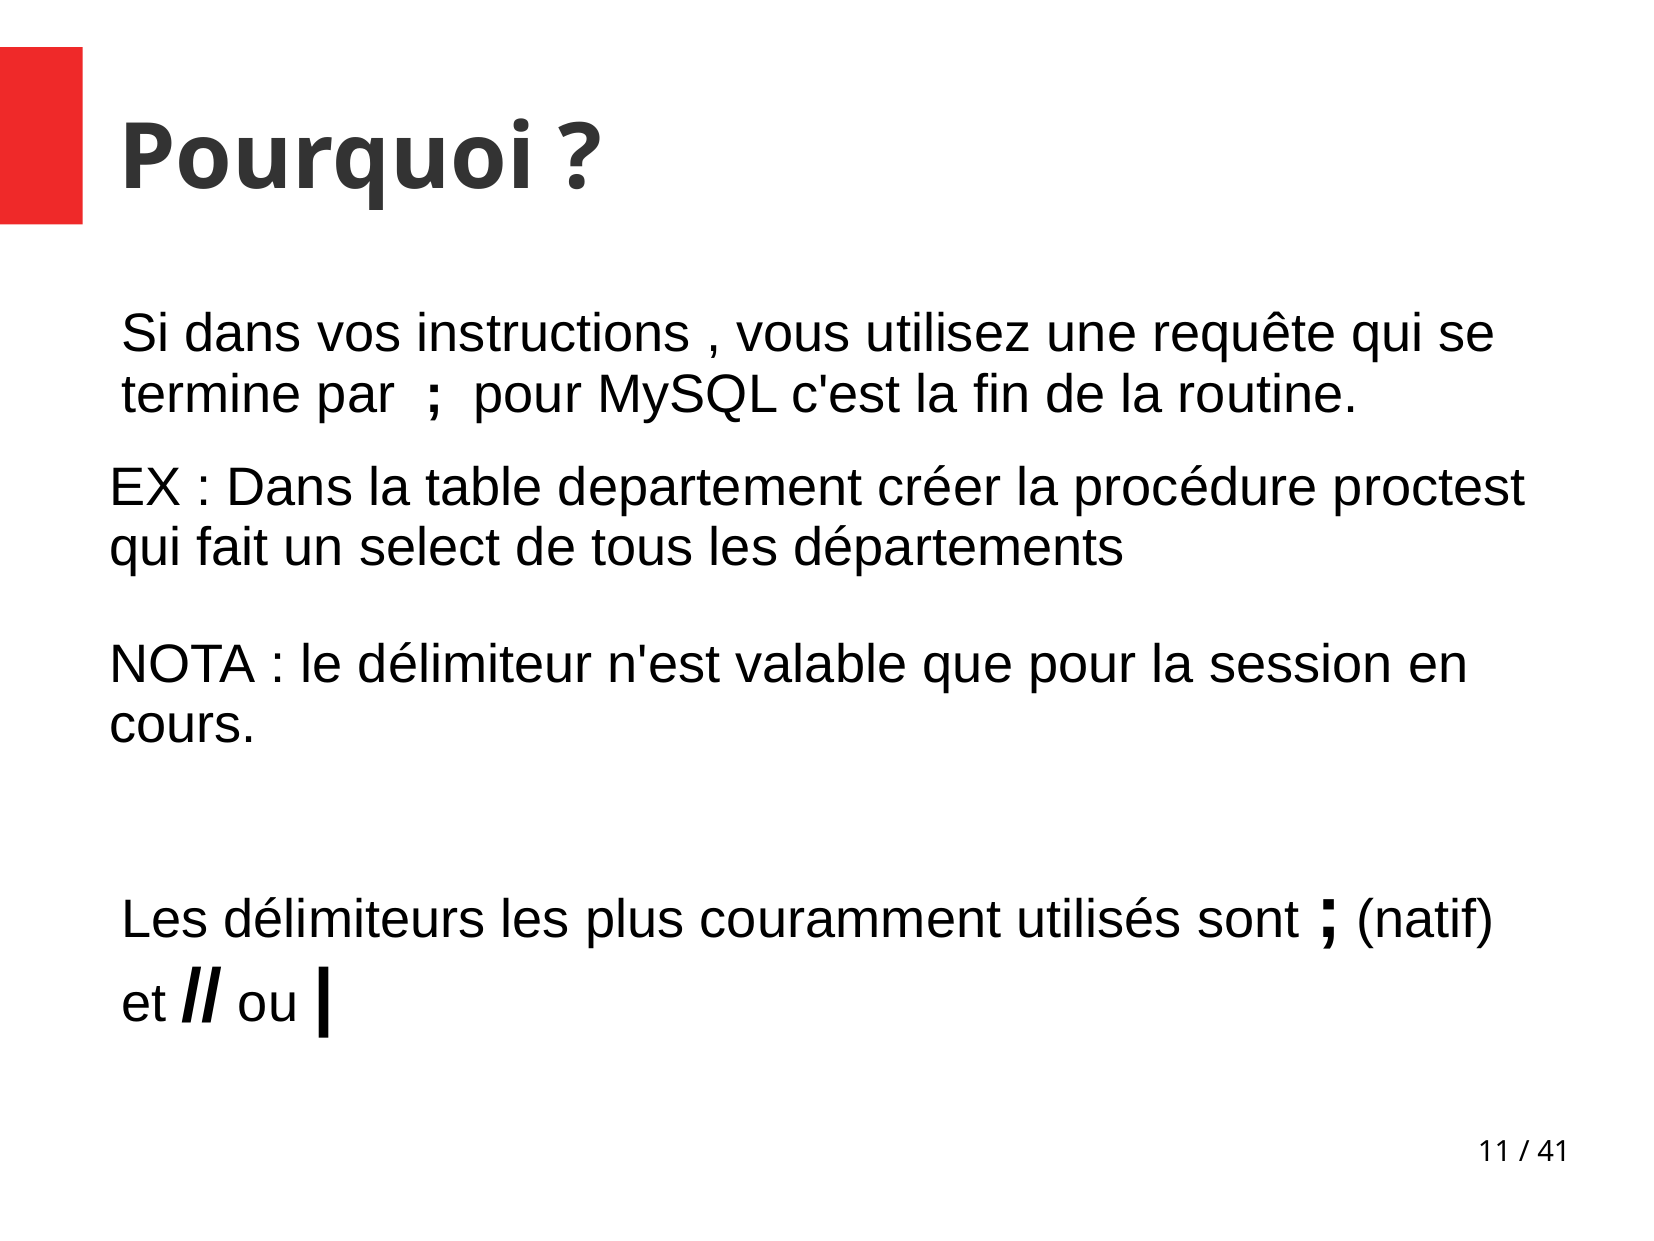

# Pourquoi ?
Si dans vos instructions , vous utilisez une requête qui se termine par  ; pour MySQL c'est la fin de la routine.
EX : Dans la table departement créer la procédure proctest qui fait un select de tous les départements
NOTA : le délimiteur n'est valable que pour la session en cours.
Les délimiteurs les plus couramment utilisés sont ; (natif) et // ou |
11